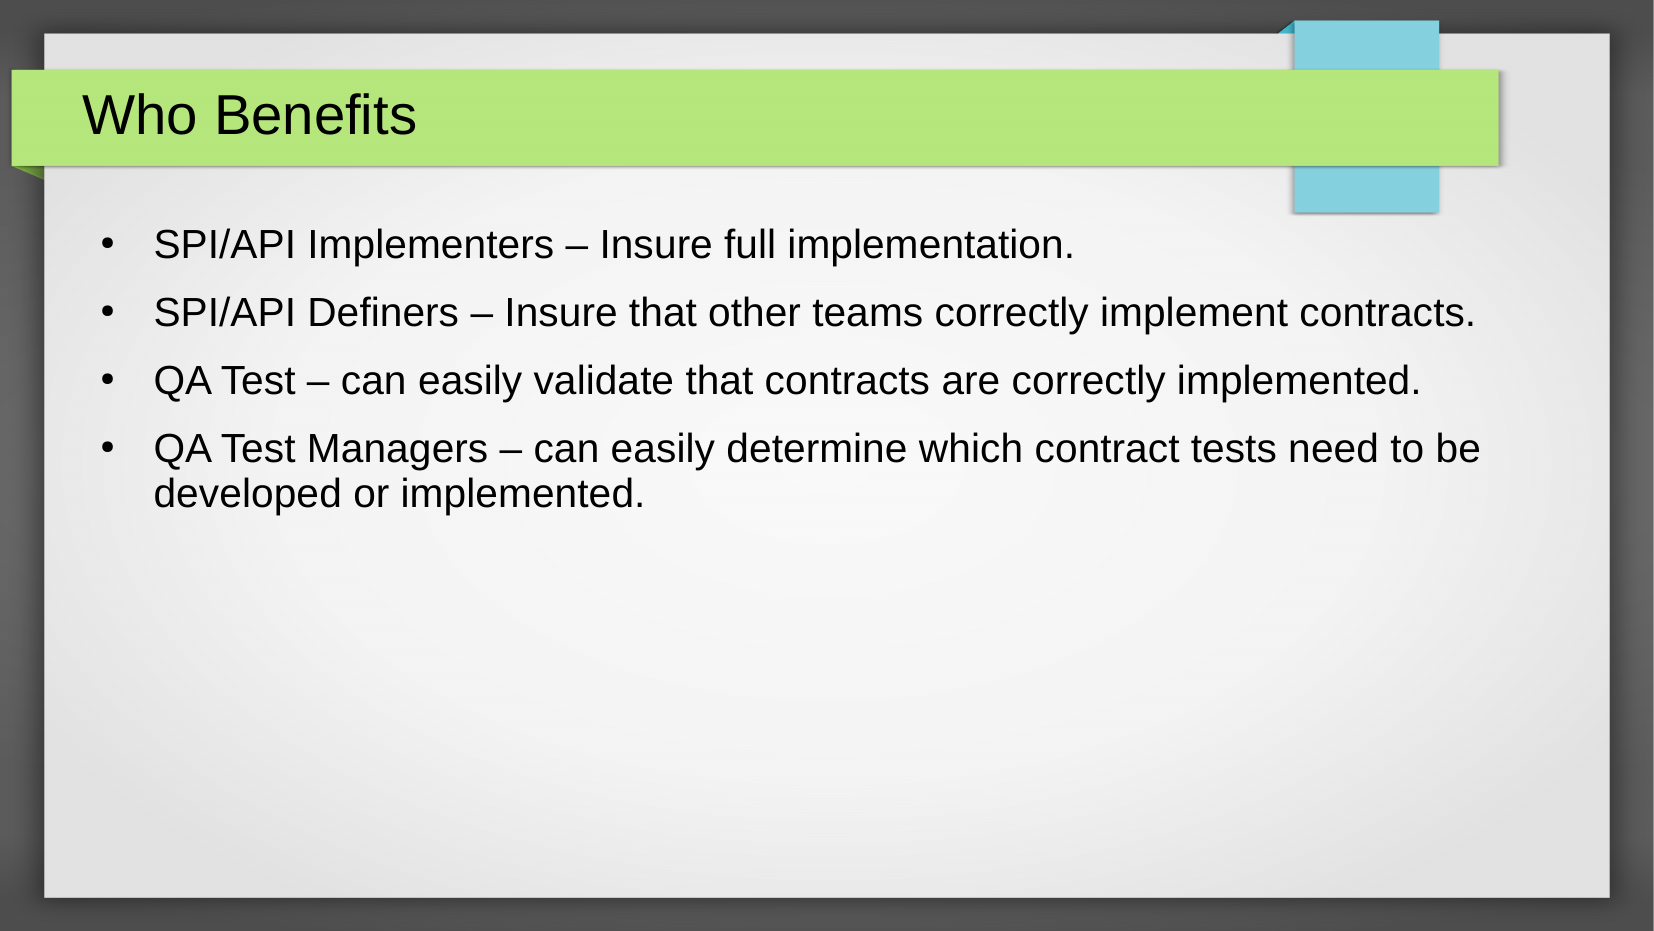

# Who Benefits
SPI/API Implementers – Insure full implementation.
SPI/API Definers – Insure that other teams correctly implement contracts.
QA Test – can easily validate that contracts are correctly implemented.
QA Test Managers – can easily determine which contract tests need to be developed or implemented.